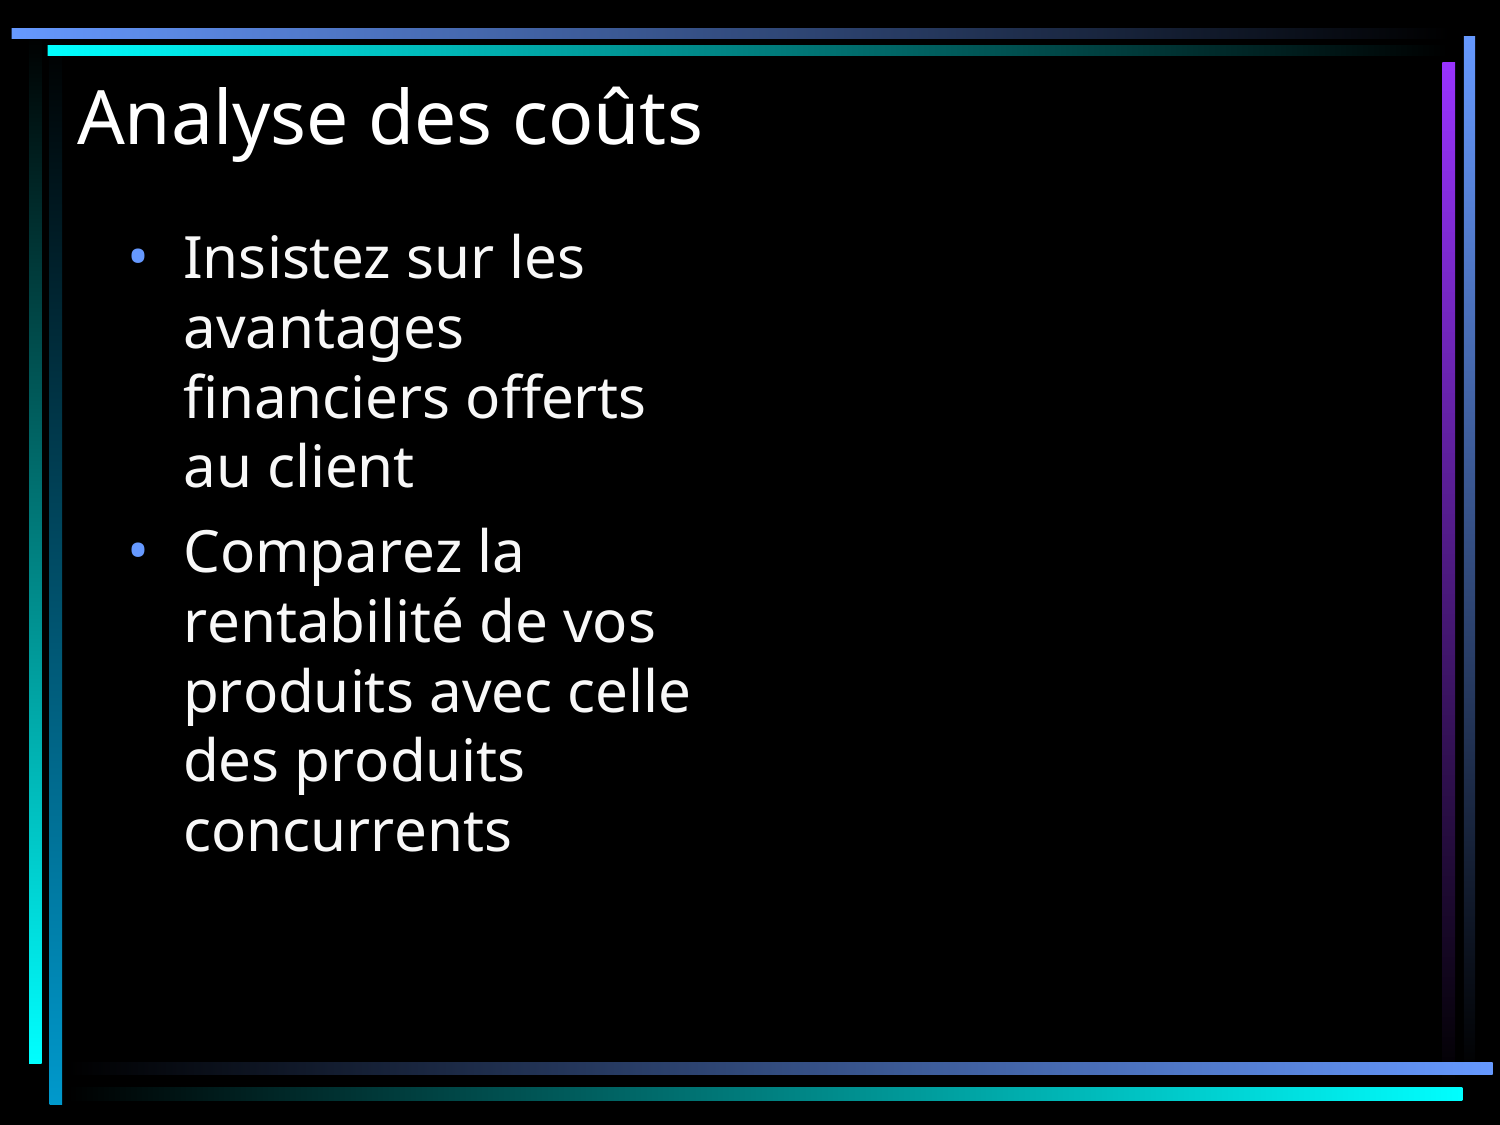

# Analyse des coûts
Insistez sur les avantages financiers offerts au client
Comparez la rentabilité de vos produits avec celle des produits concurrents